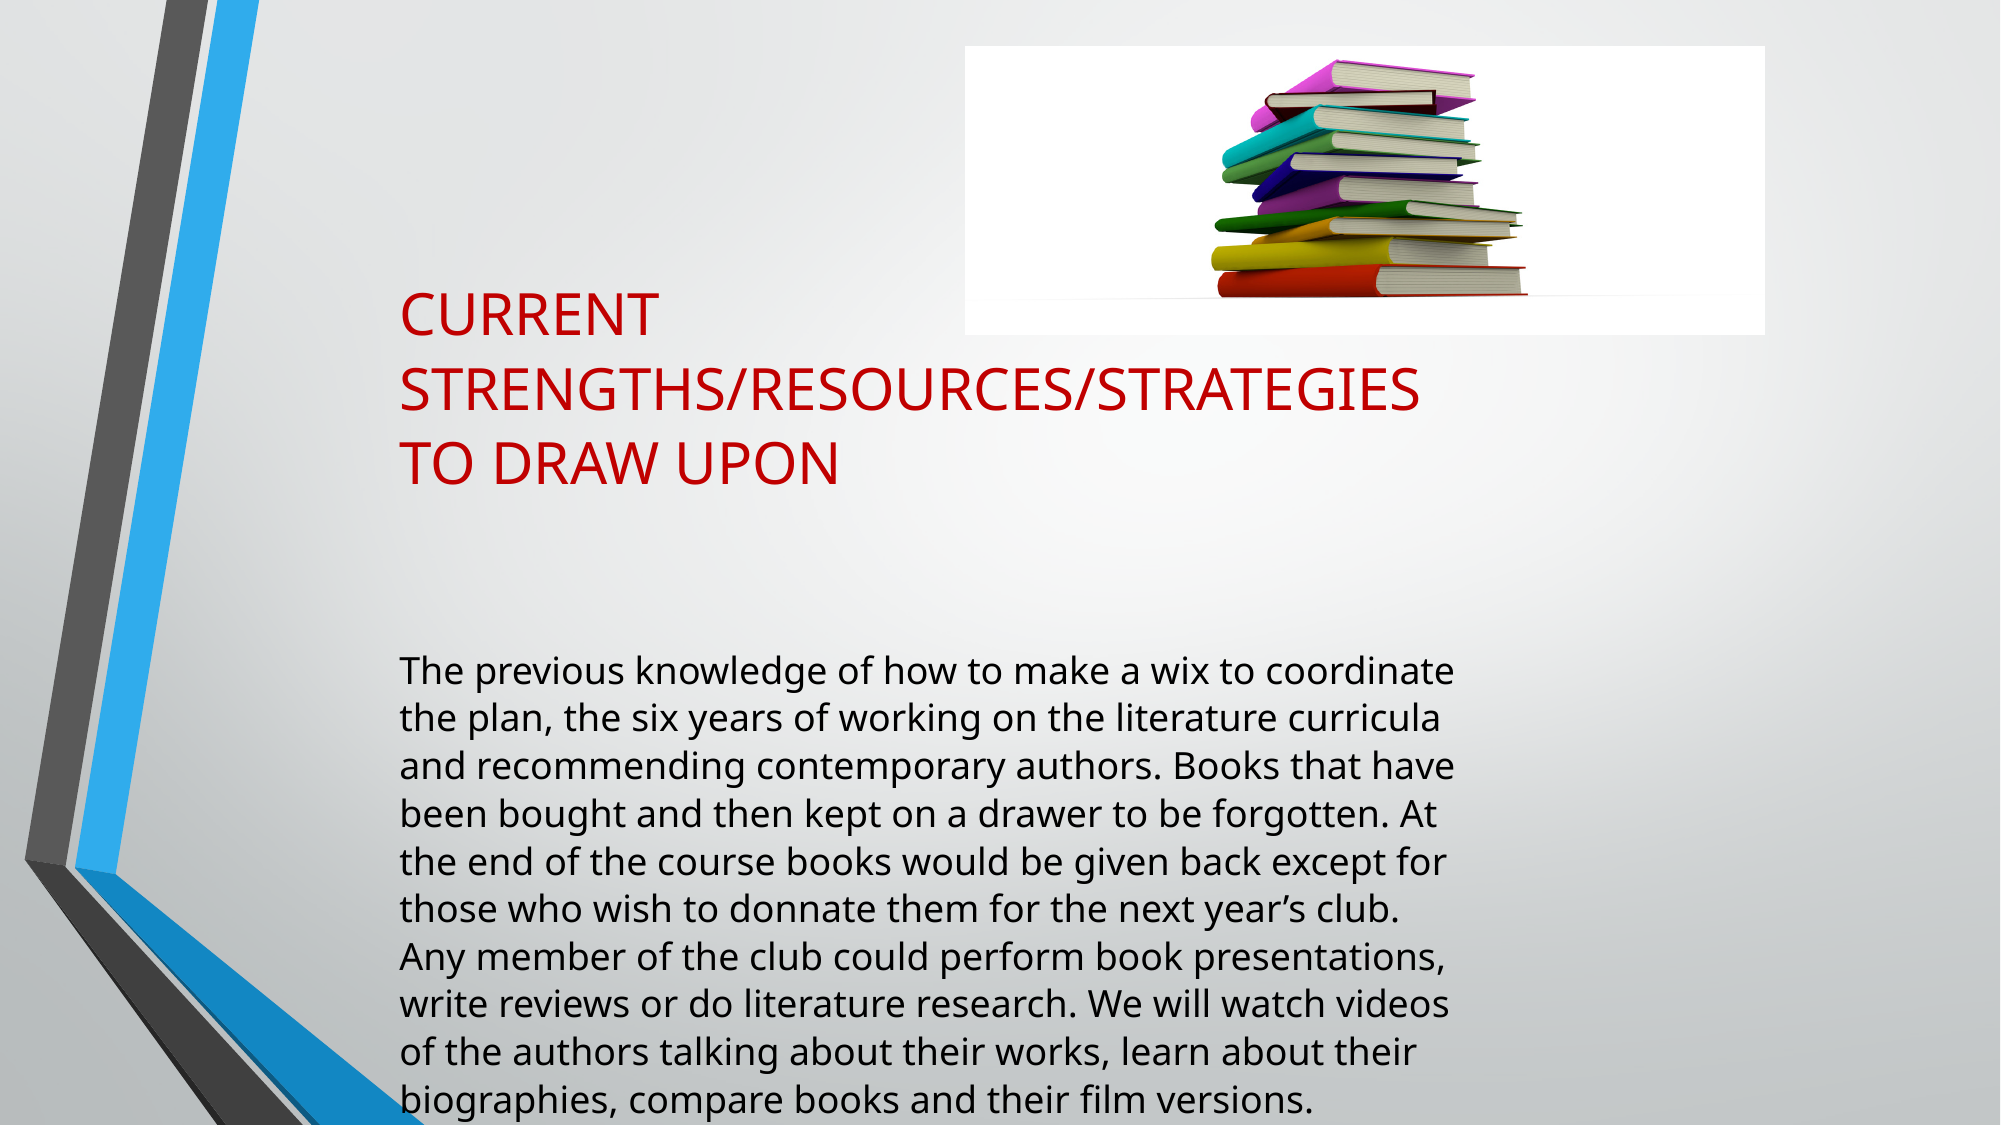

CURRENT STRENGTHS/RESOURCES/STRATEGIES TO DRAW UPON
The previous knowledge of how to make a wix to coordinate the plan, the six years of working on the literature curricula and recommending contemporary authors. Books that have been bought and then kept on a drawer to be forgotten. At the end of the course books would be given back except for those who wish to donnate them for the next year’s club.
Any member of the club could perform book presentations, write reviews or do literature research. We will watch videos of the authors talking about their works, learn about their biographies, compare books and their film versions.